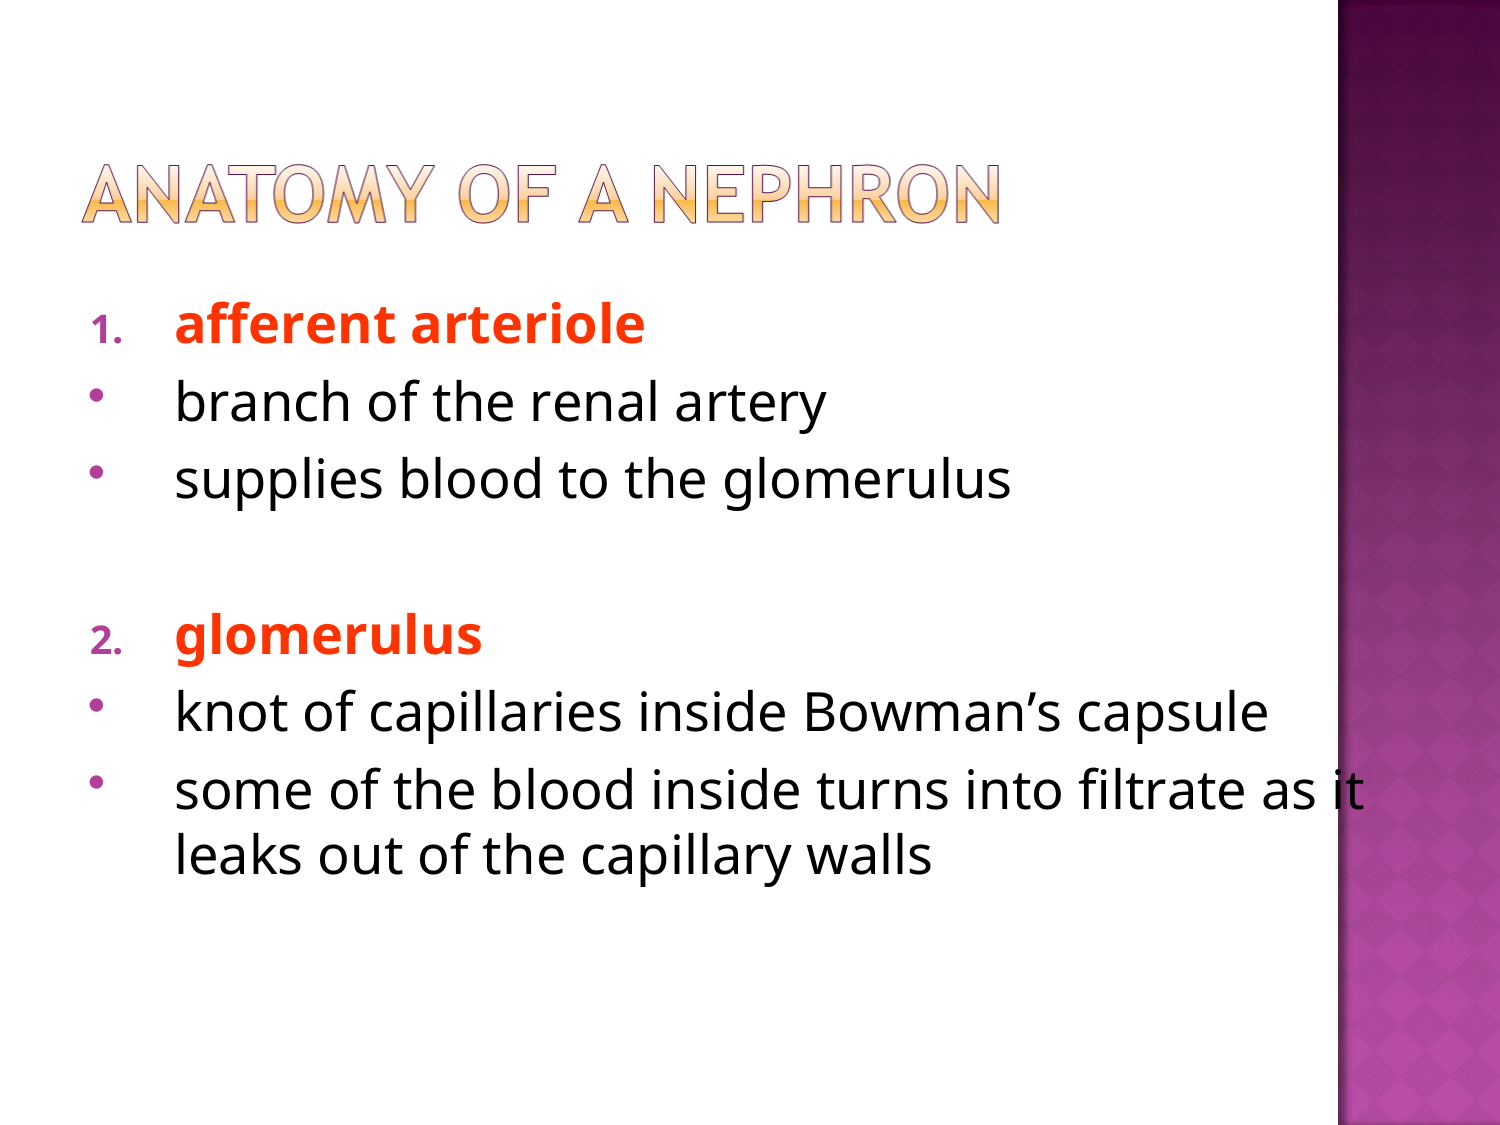

# afferent arteriole
branch of the renal artery
supplies blood to the glomerulus
glomerulus
knot of capillaries inside Bowman’s capsule
some of the blood inside turns into filtrate as it leaks out of the capillary walls